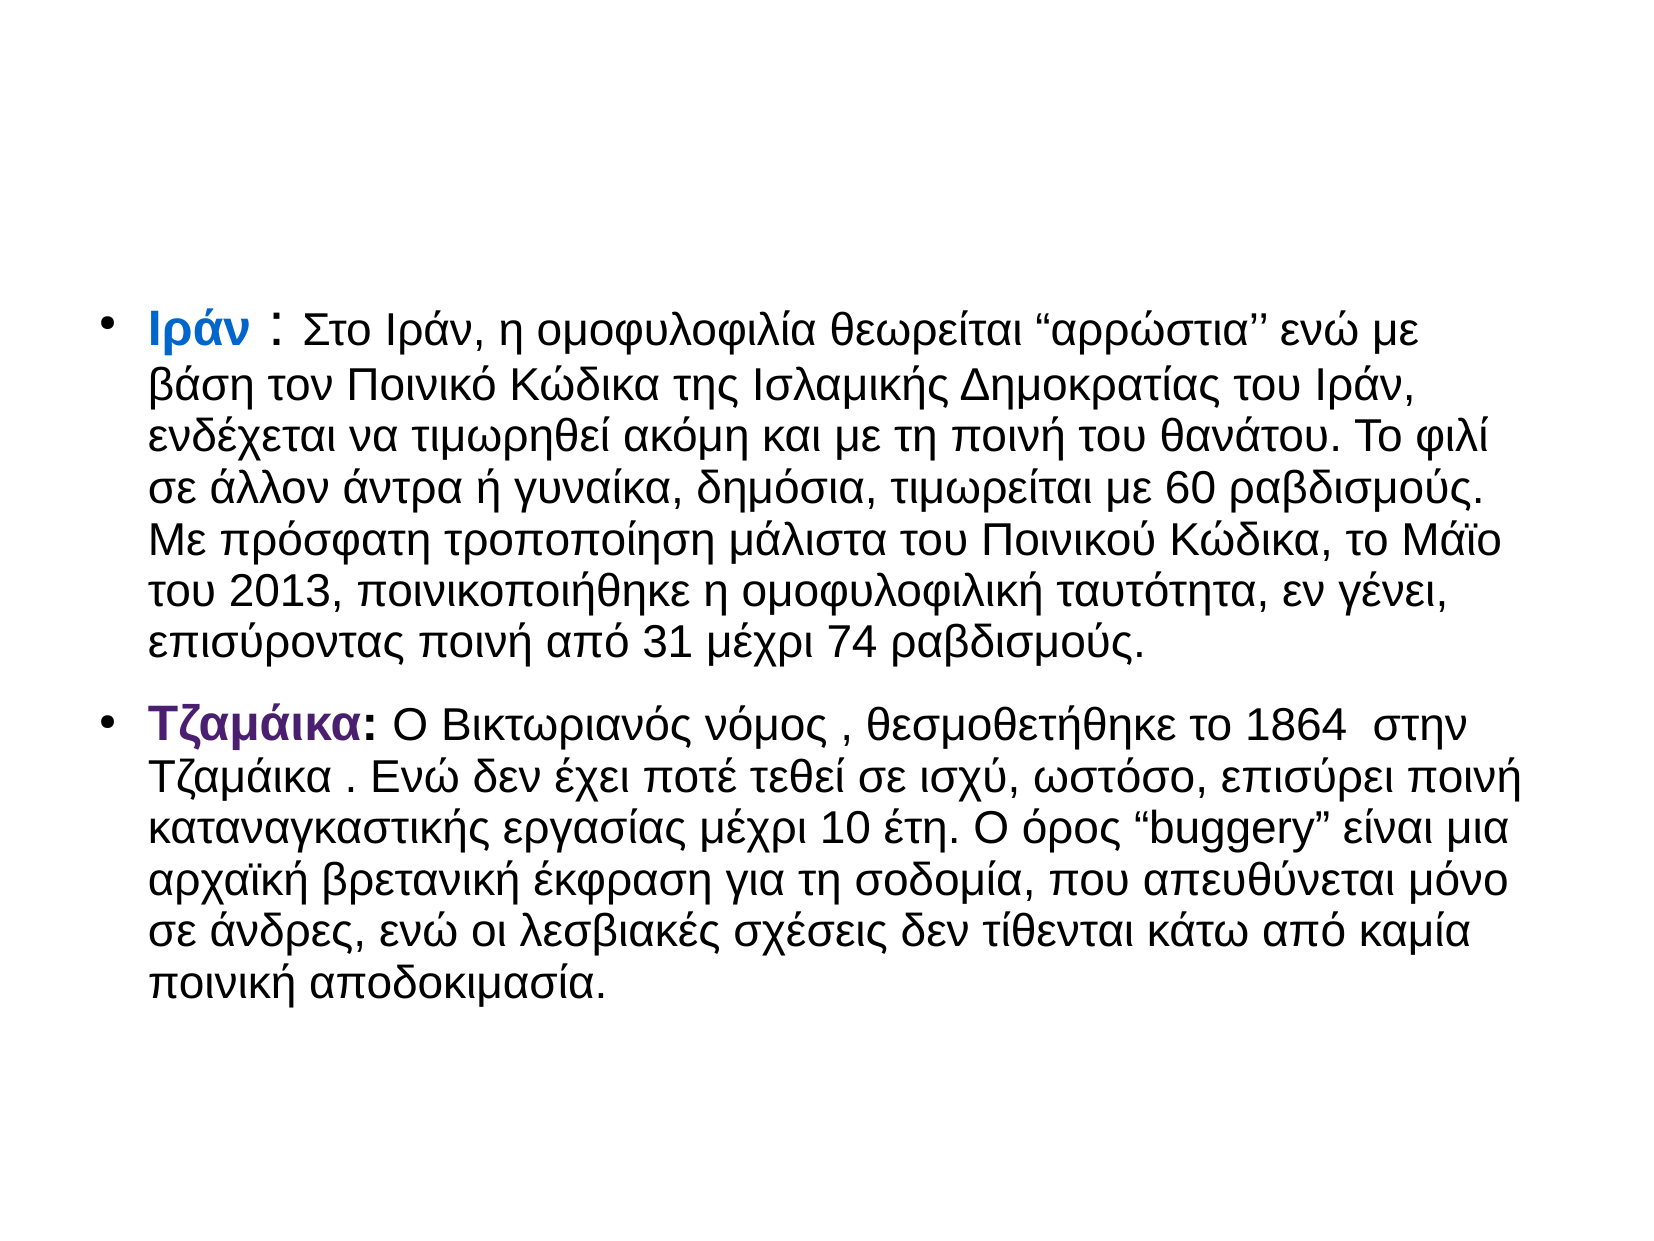

#
Ιράν : Στο Ιράν, η ομοφυλοφιλία θεωρείται “αρρώστια’’ ενώ με βάση τον Ποινικό Κώδικα της Ισλαμικής Δημοκρατίας του Ιράν, ενδέχεται να τιμωρηθεί ακόμη και με τη ποινή του θανάτου. Το φιλί σε άλλον άντρα ή γυναίκα, δημόσια, τιμωρείται με 60 ραβδισμούς. Με πρόσφατη τροποποίηση μάλιστα του Ποινικού Κώδικα, το Μάϊο του 2013, ποινικοποιήθηκε η ομοφυλοφιλική ταυτότητα, εν γένει, επισύροντας ποινή από 31 μέχρι 74 ραβδισμούς.
Τζαμάικα: Ο Βικτωριανός νόμος , θεσμοθετήθηκε το 1864 στην Τζαμάικα . Ενώ δεν έχει ποτέ τεθεί σε ισχύ, ωστόσο, επισύρει ποινή καταναγκαστικής εργασίας μέχρι 10 έτη. Ο όρος “buggery” είναι μια αρχαϊκή βρετανική έκφραση για τη σοδομία, που απευθύνεται μόνο σε άνδρες, ενώ οι λεσβιακές σχέσεις δεν τίθενται κάτω από καμία ποινική αποδοκιμασία.